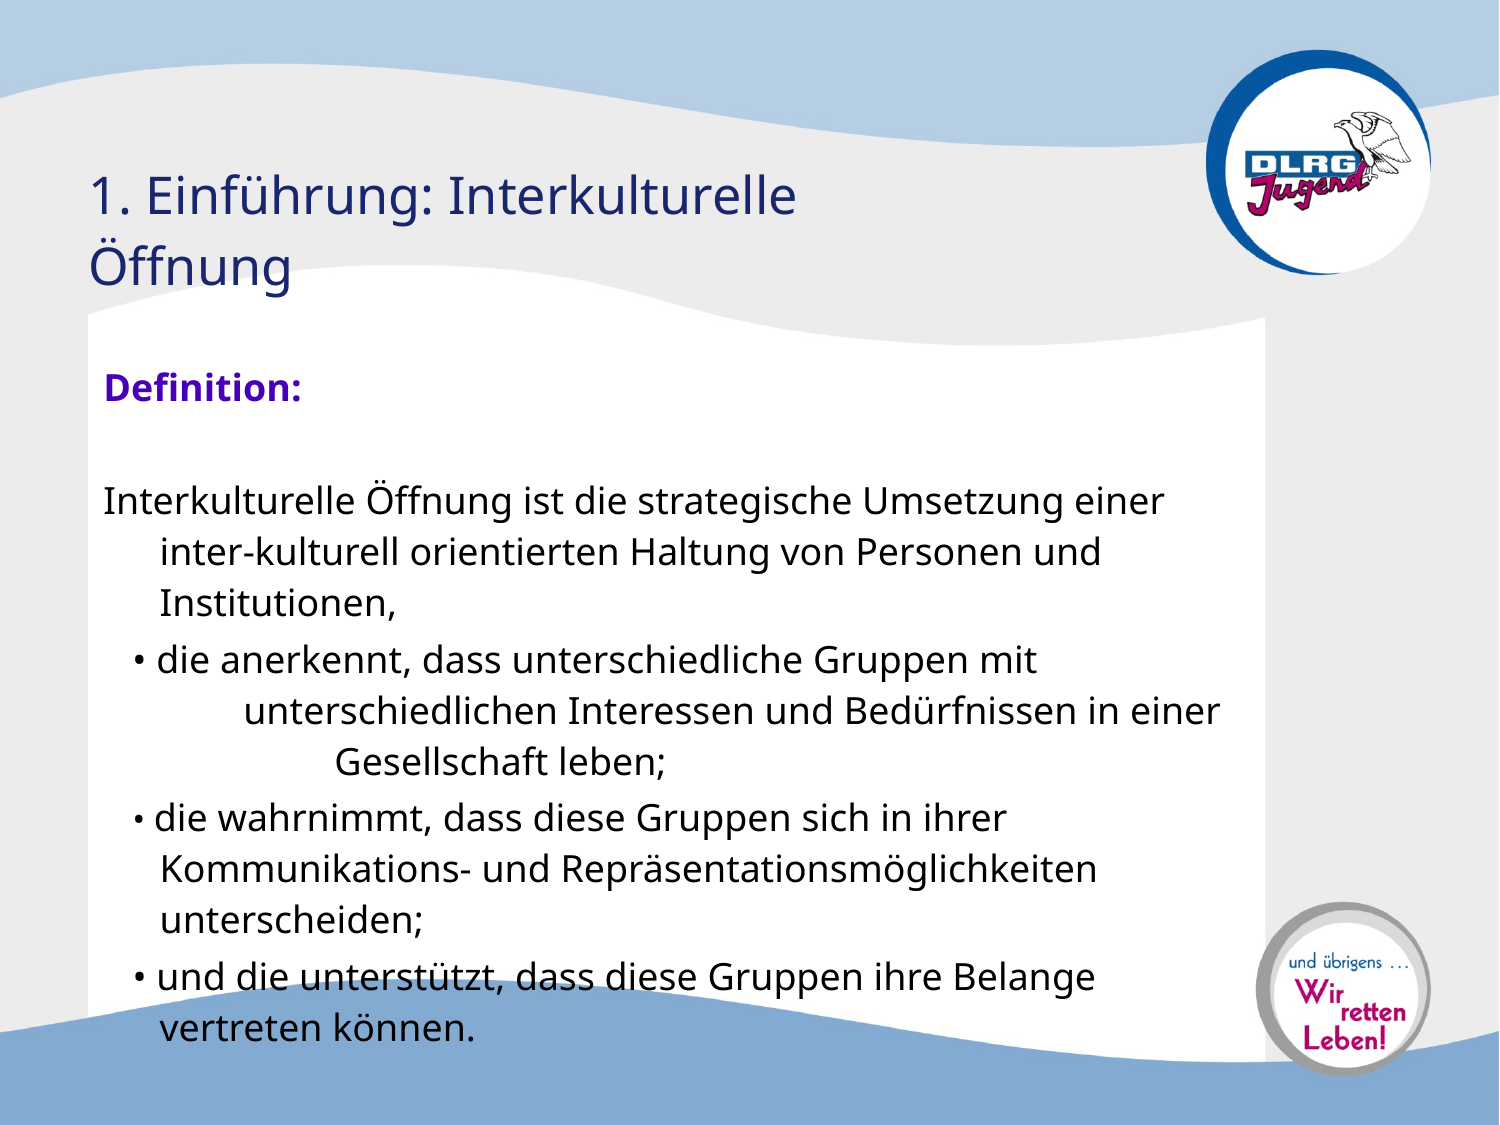

1. Einführung: Interkulturelle Öffnung
Definition:
Interkulturelle Öffnung ist die strategische Umsetzung einer inter-kulturell orientierten Haltung von Personen und Institutionen,
 • die anerkennt, dass unterschiedliche Gruppen mit 			 unterschiedlichen Interessen und Bedürfnissen in einer Gesellschaft leben;
 • die wahrnimmt, dass diese Gruppen sich in ihrer Kommunikations- und Repräsentationsmöglichkeiten unterscheiden;
 • und die unterstützt, dass diese Gruppen ihre Belange vertreten können.
#